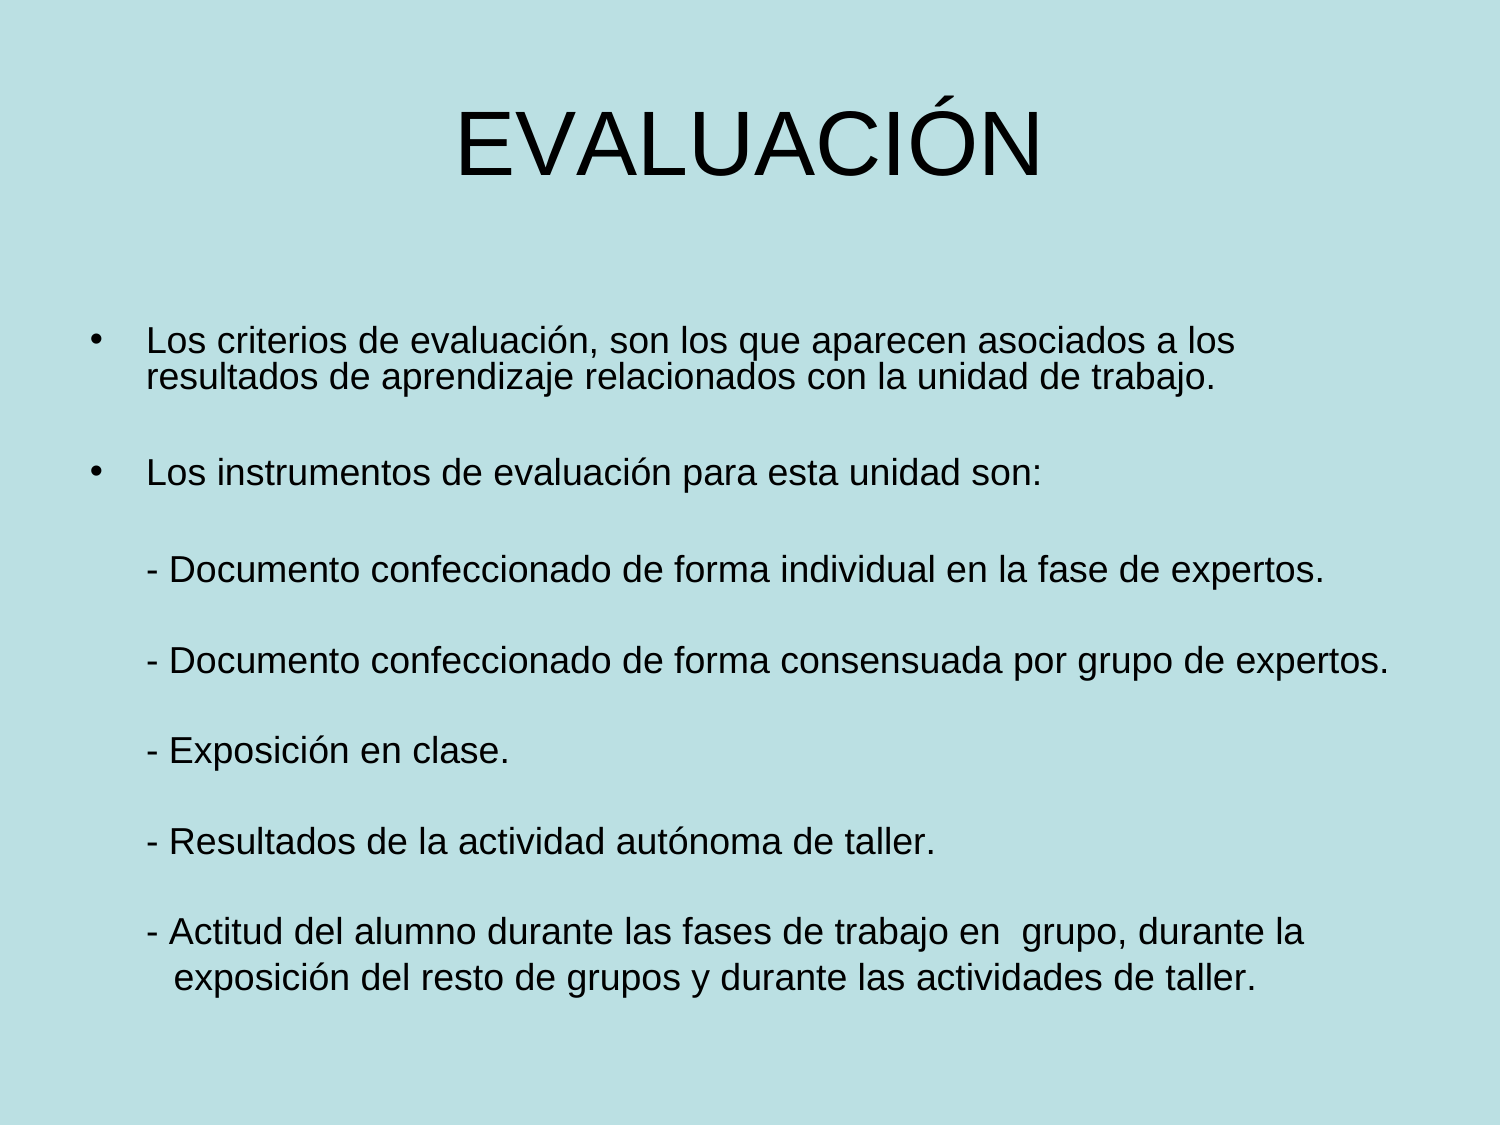

# EVALUACIÓN
Los criterios de evaluación, son los que aparecen asociados a los resultados de aprendizaje relacionados con la unidad de trabajo.
Los instrumentos de evaluación para esta unidad son:
	- Documento confeccionado de forma individual en la fase de expertos.
	- Documento confeccionado de forma consensuada por grupo de expertos.
	- Exposición en clase.
	- Resultados de la actividad autónoma de taller.
	- Actitud del alumno durante las fases de trabajo en grupo, durante la
 exposición del resto de grupos y durante las actividades de taller.